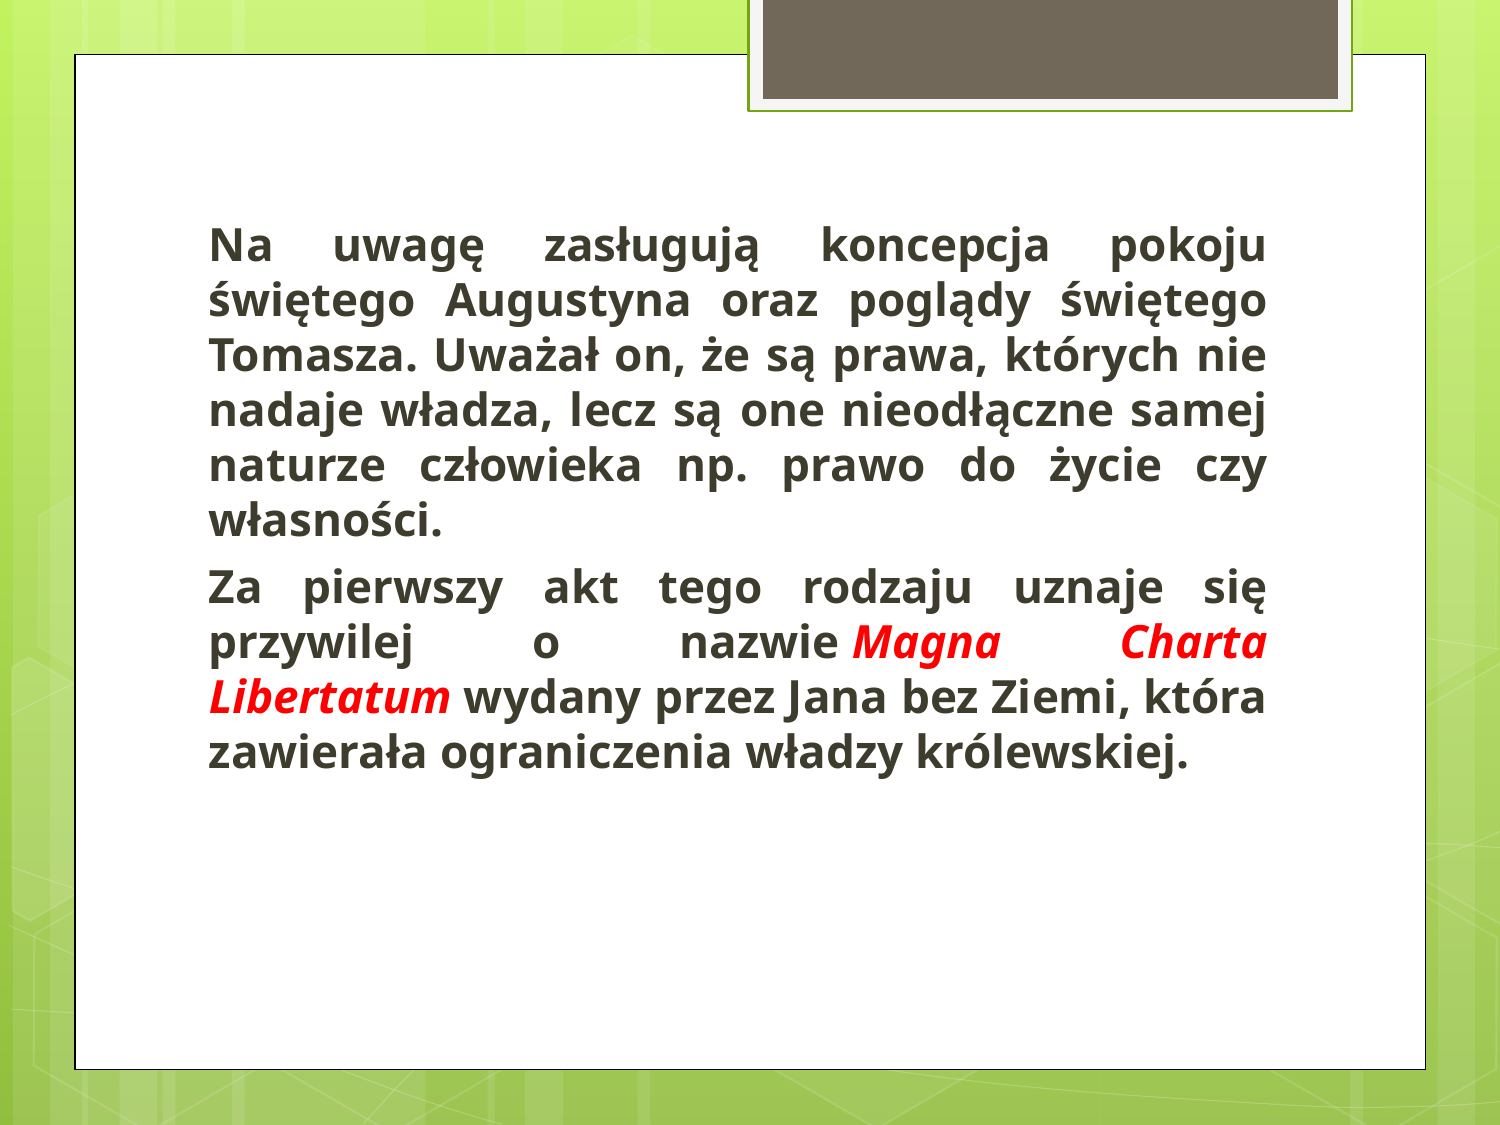

# Na uwagę zasługują koncepcja pokoju świętego Augustyna oraz poglądy świętego Tomasza. Uważał on, że są prawa, których nie nadaje władza, lecz są one nieodłączne samej naturze człowieka np. prawo do życie czy własności.
Za pierwszy akt tego rodzaju uznaje się przywilej o nazwie Magna Charta Libertatum wydany przez Jana bez Ziemi, która zawierała ograniczenia władzy królewskiej.